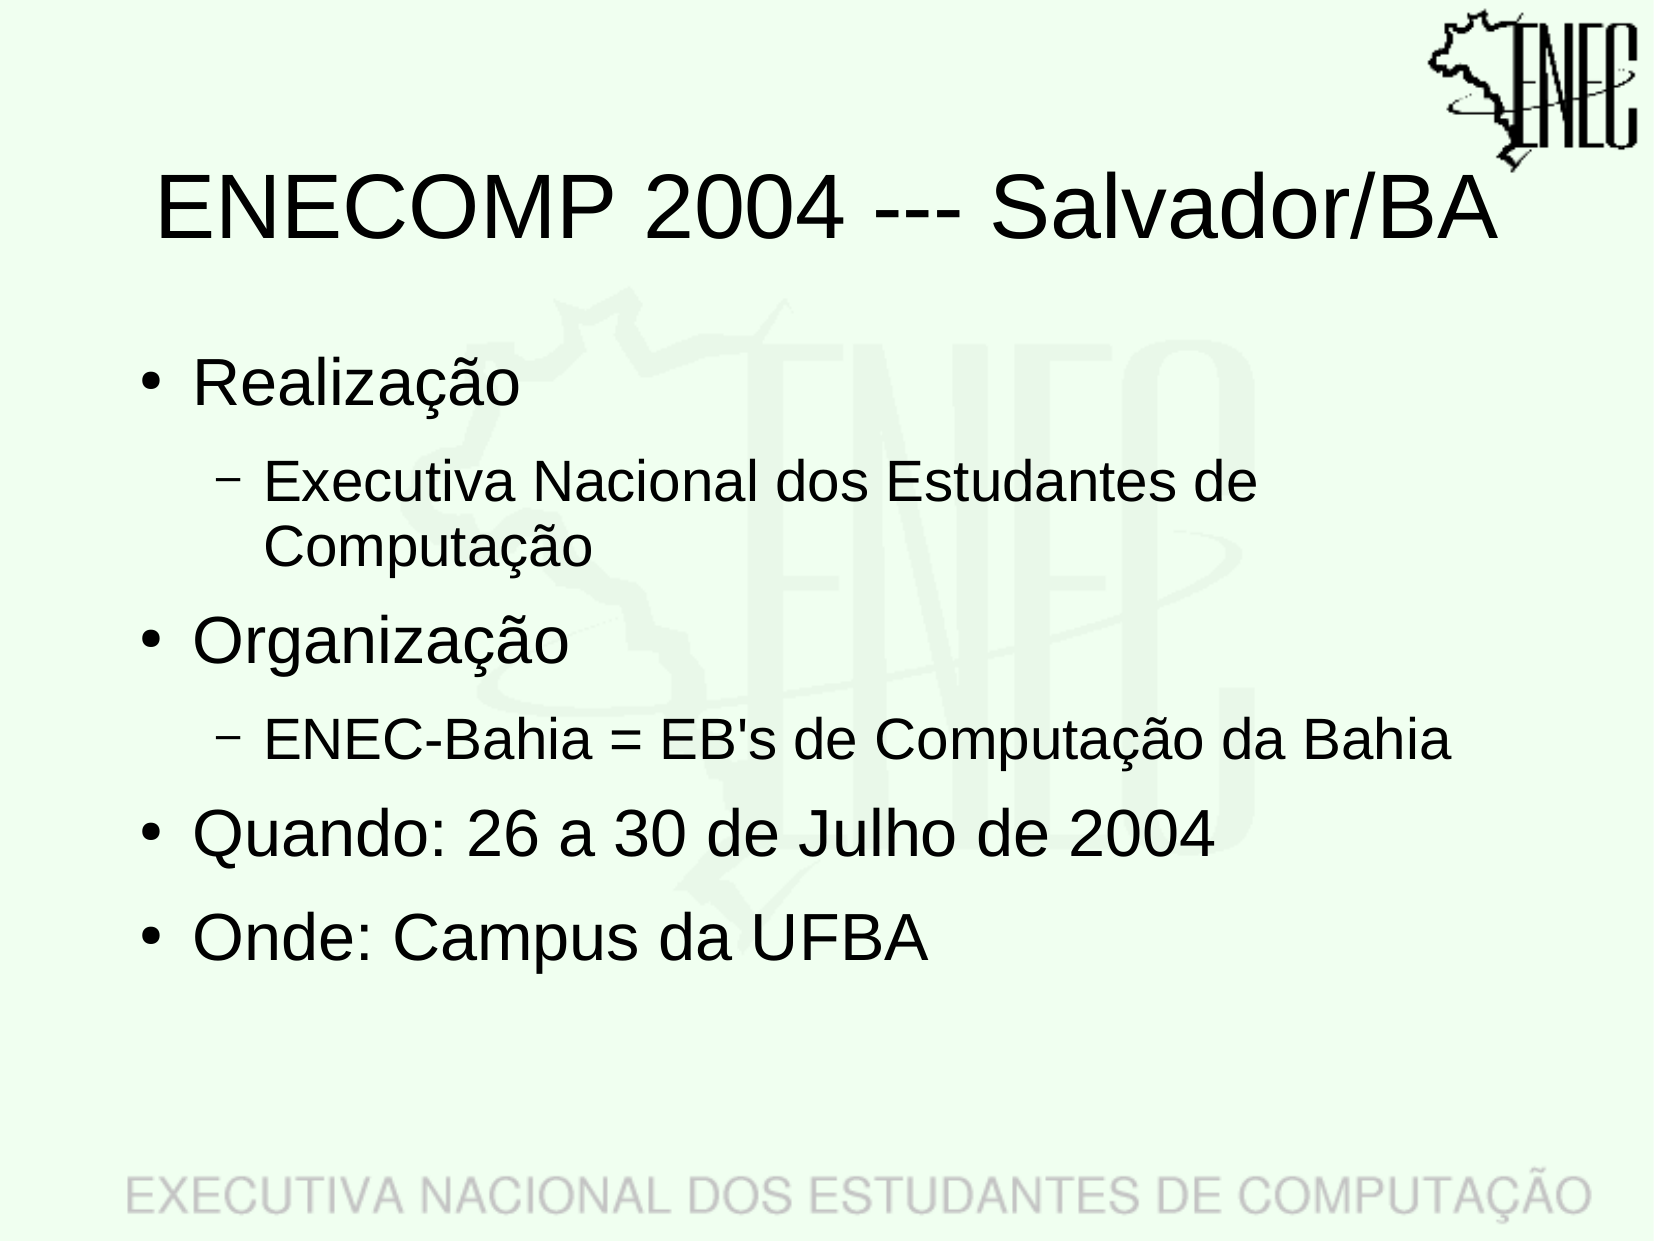

# ENECOMP 2004 --- Salvador/BA
Realização
Executiva Nacional dos Estudantes de Computação
Organização
ENEC-Bahia = EB's de Computação da Bahia
Quando: 26 a 30 de Julho de 2004
Onde: Campus da UFBA